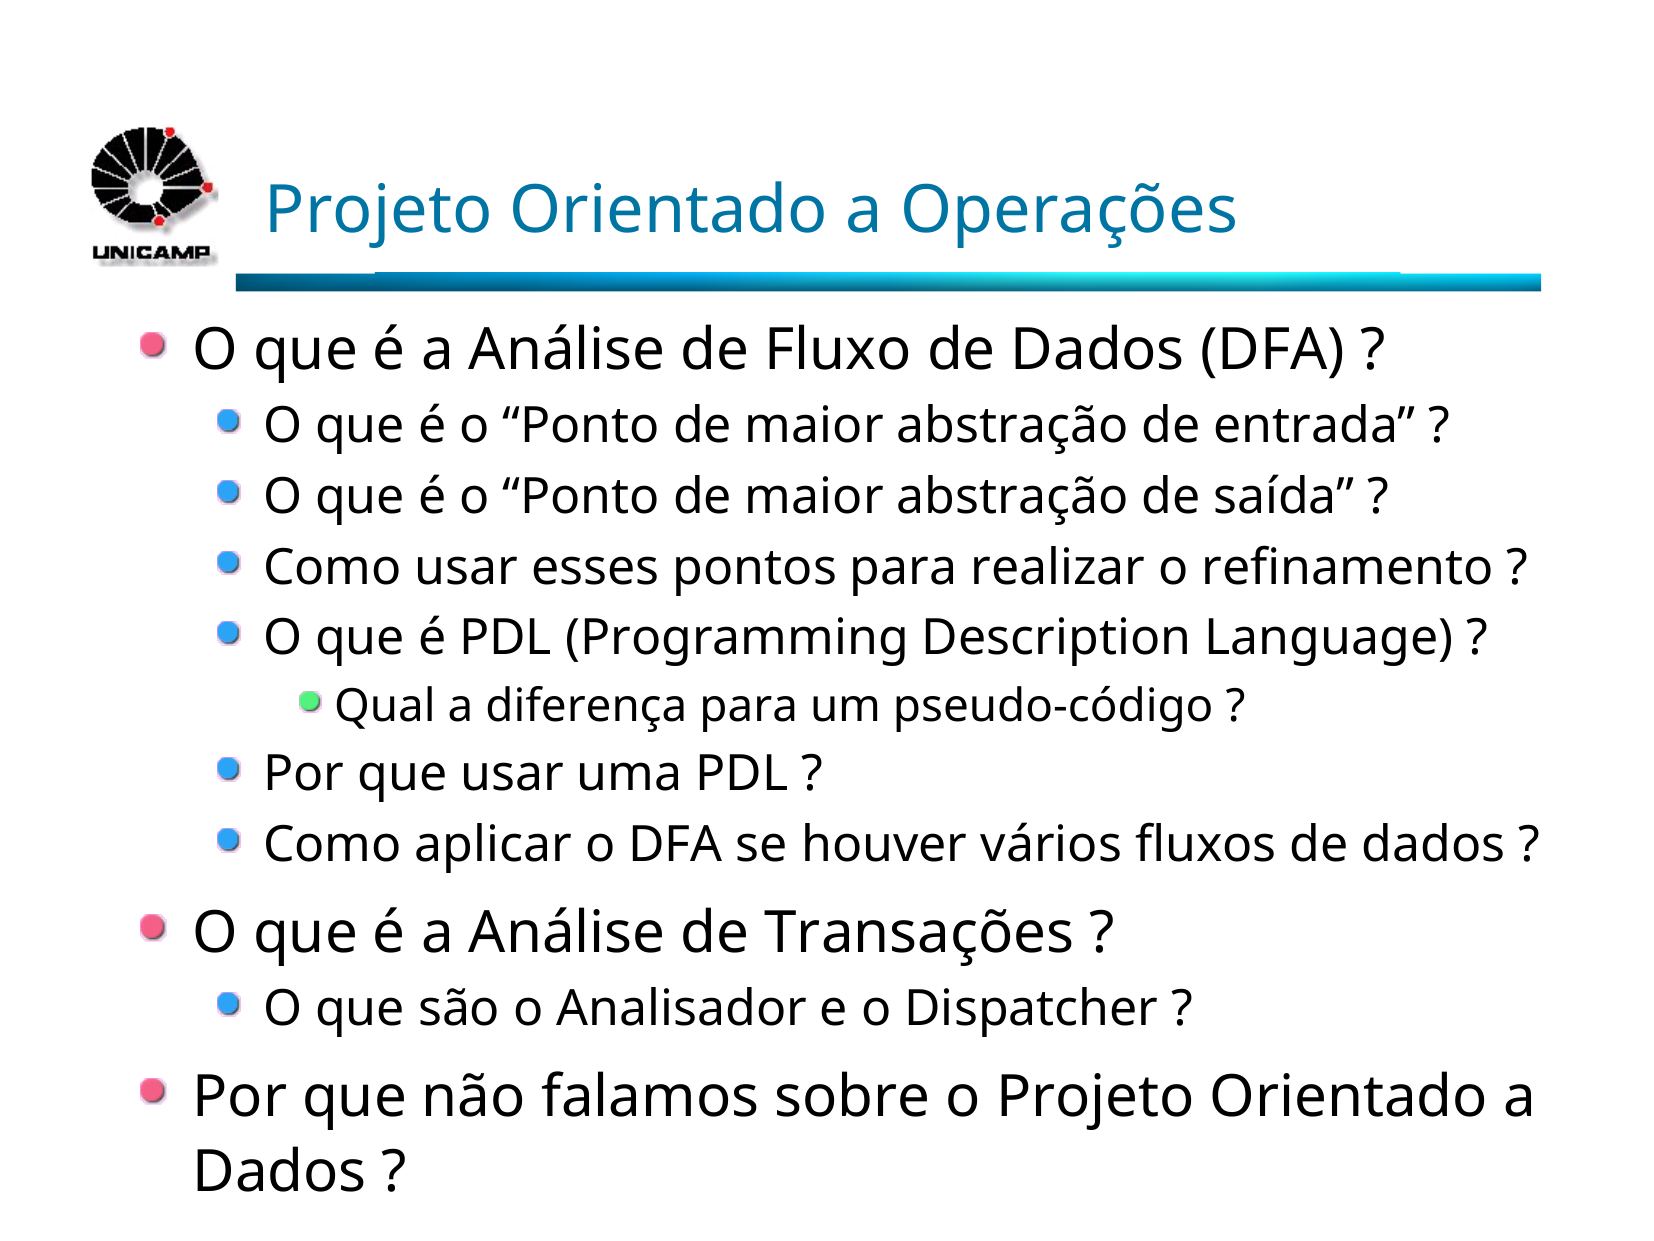

# Projeto Orientado a Operações
O que é a Análise de Fluxo de Dados (DFA) ?
O que é o “Ponto de maior abstração de entrada” ?
O que é o “Ponto de maior abstração de saída” ?
Como usar esses pontos para realizar o refinamento ?
O que é PDL (Programming Description Language) ?
Qual a diferença para um pseudo-código ?
Por que usar uma PDL ?
Como aplicar o DFA se houver vários fluxos de dados ?
O que é a Análise de Transações ?
O que são o Analisador e o Dispatcher ?
Por que não falamos sobre o Projeto Orientado a Dados ?